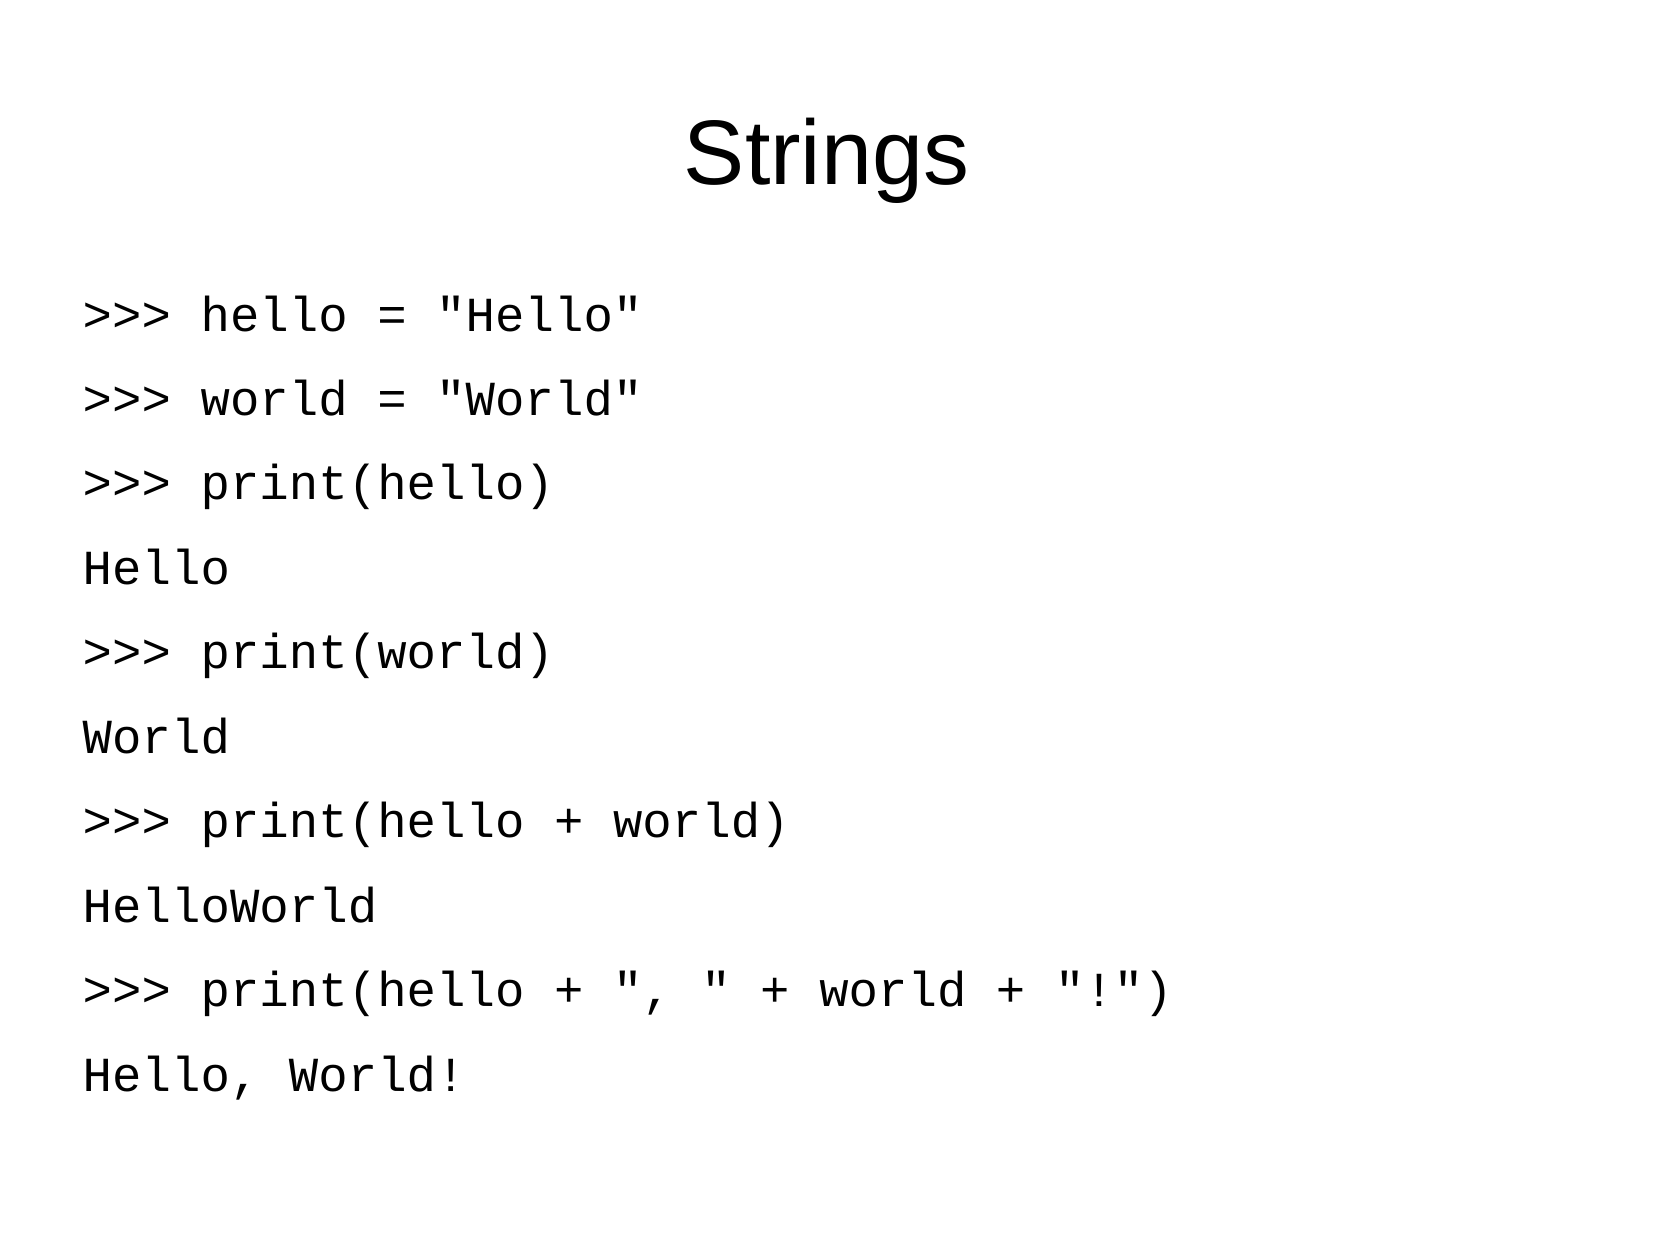

# Strings
>>> hello = "Hello"
>>> world = "World"
>>> print(hello)
Hello
>>> print(world)
World
>>> print(hello + world)
HelloWorld
>>> print(hello + ", " + world + "!")
Hello, World!